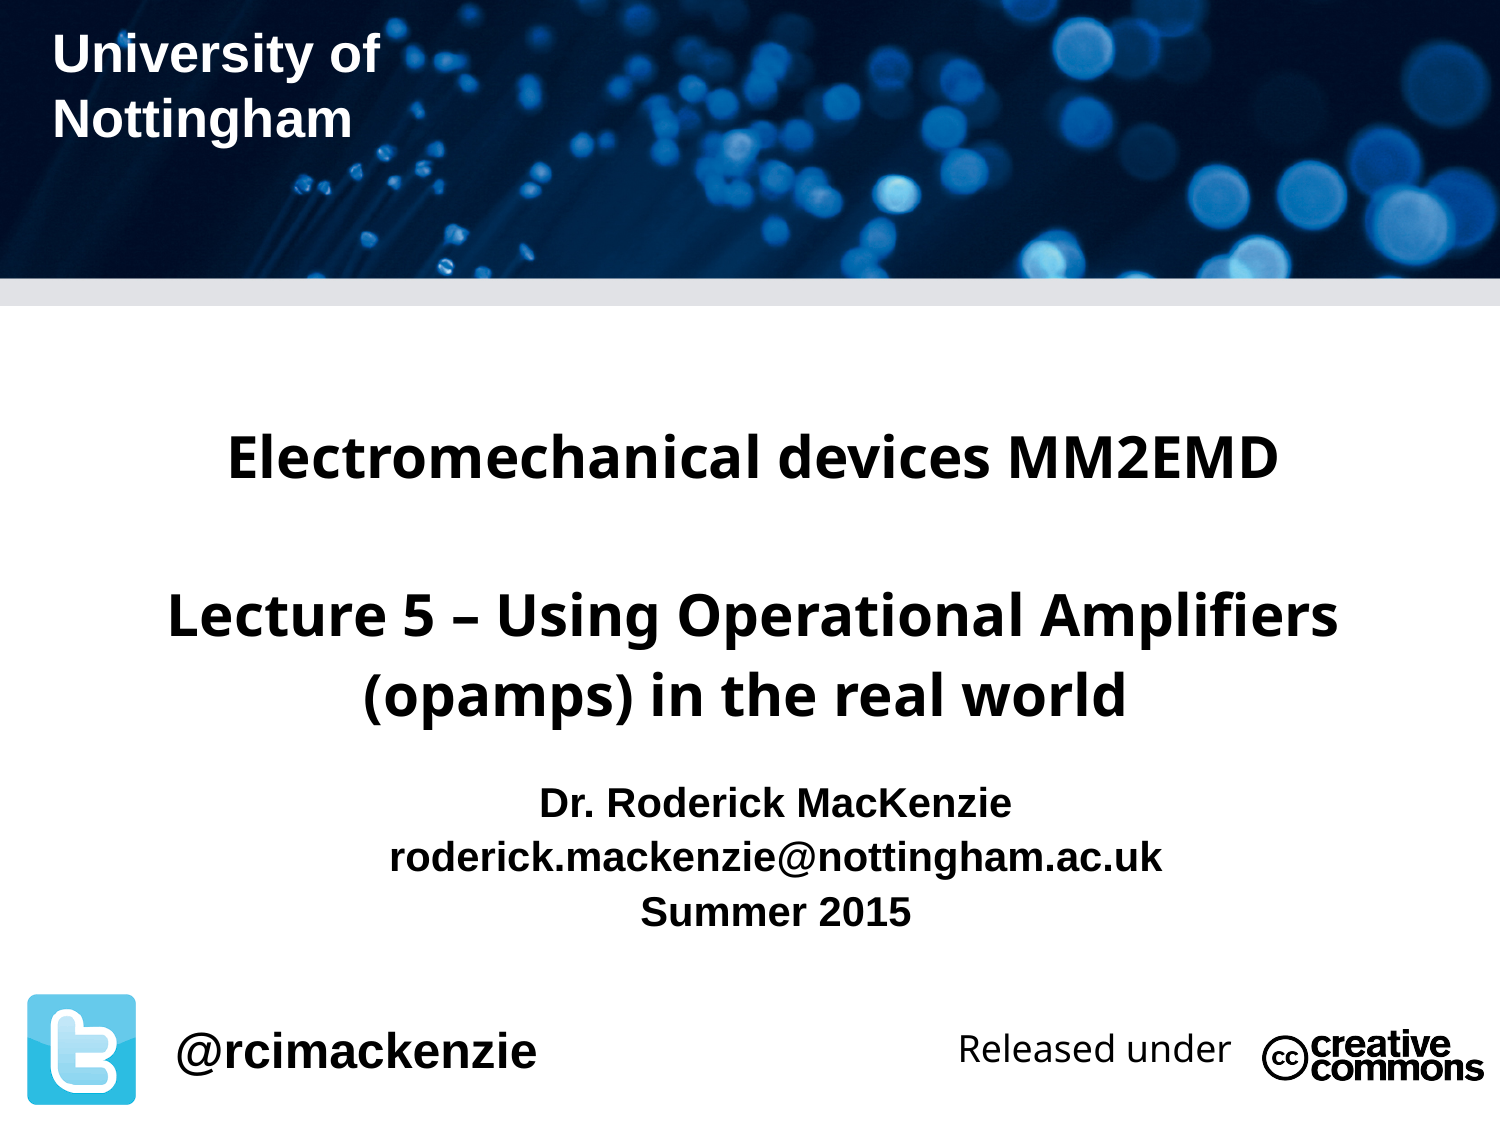

Electromechanical devices MM2EMD
Lecture 5 – Using Operational Amplifiers (opamps) in the real world
# Dr. Roderick MacKenzie
roderick.mackenzie@nottingham.ac.uk
Summer 2015
@rcimackenzie
Released under